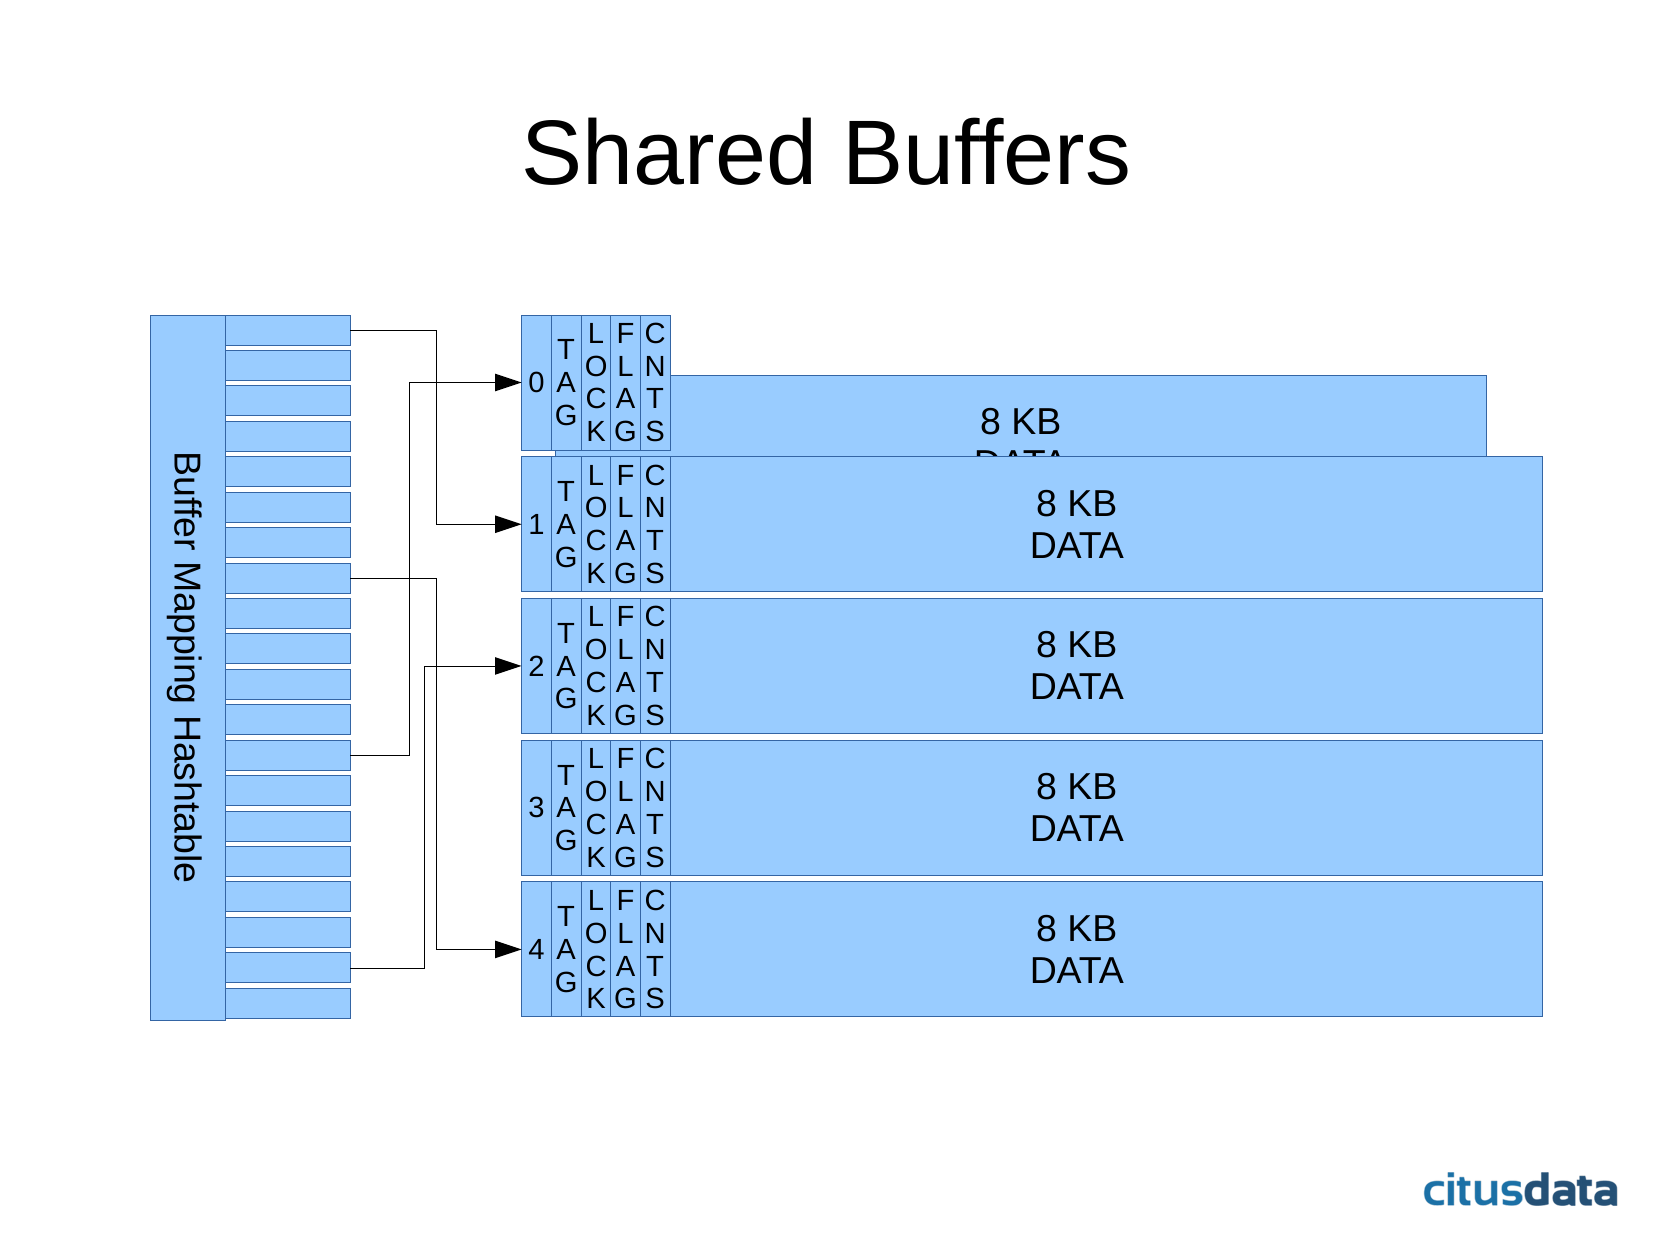

# Shared Buffers
0
T
A
G
L
O
C
K
F
L
A
G
C
N
T
S
8 KB
DATA
1
T
A
G
L
O
C
K
F
L
A
G
8 KB
DATA
C
N
T
S
2
T
A
G
L
O
C
K
F
L
A
G
8 KB
DATA
C
N
T
S
Buffer Mapping Hashtable
3
T
A
G
L
O
C
K
F
L
A
G
8 KB
DATA
C
N
T
S
4
T
A
G
L
O
C
K
F
L
A
G
8 KB
DATA
C
N
T
S